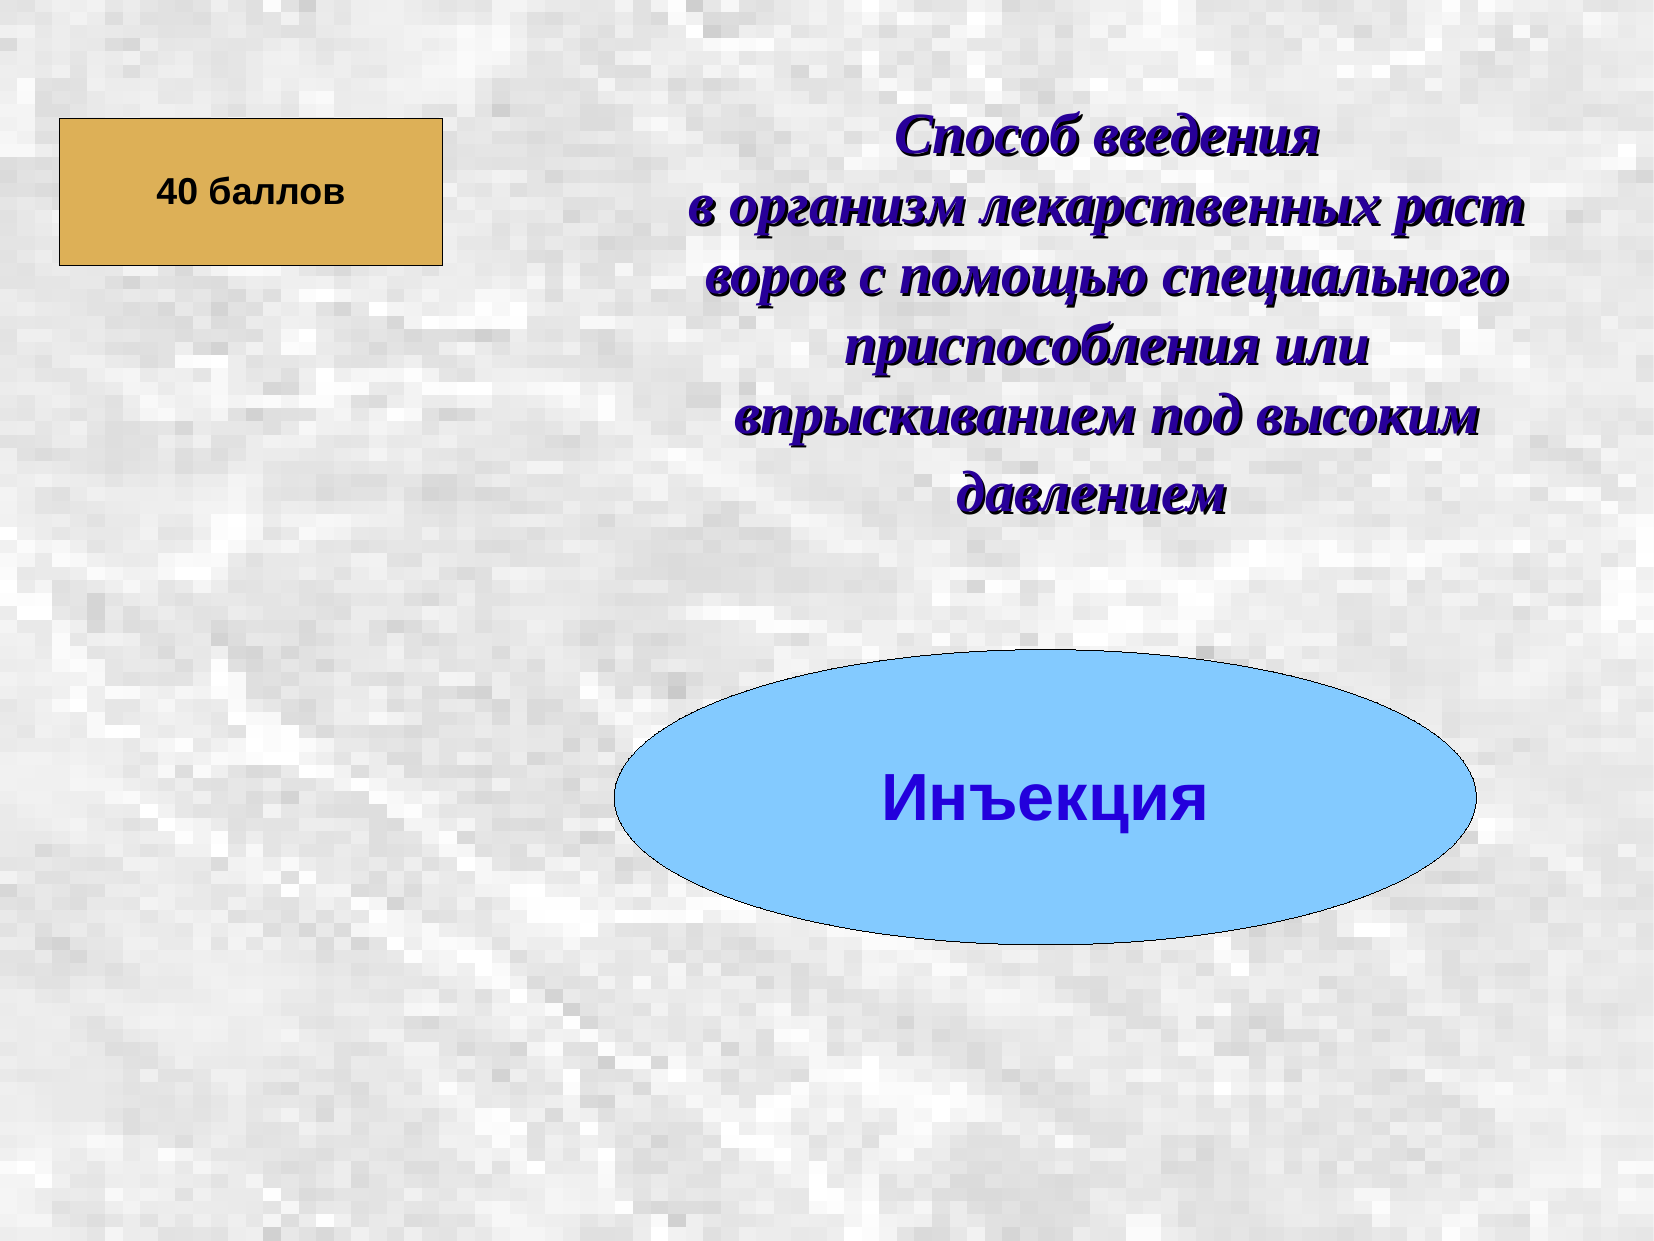

# Способ введения в организм лекарственных растворов с помощью специального приспособления или впрыскиванием под высоким давлением
40 баллов
Инъекция